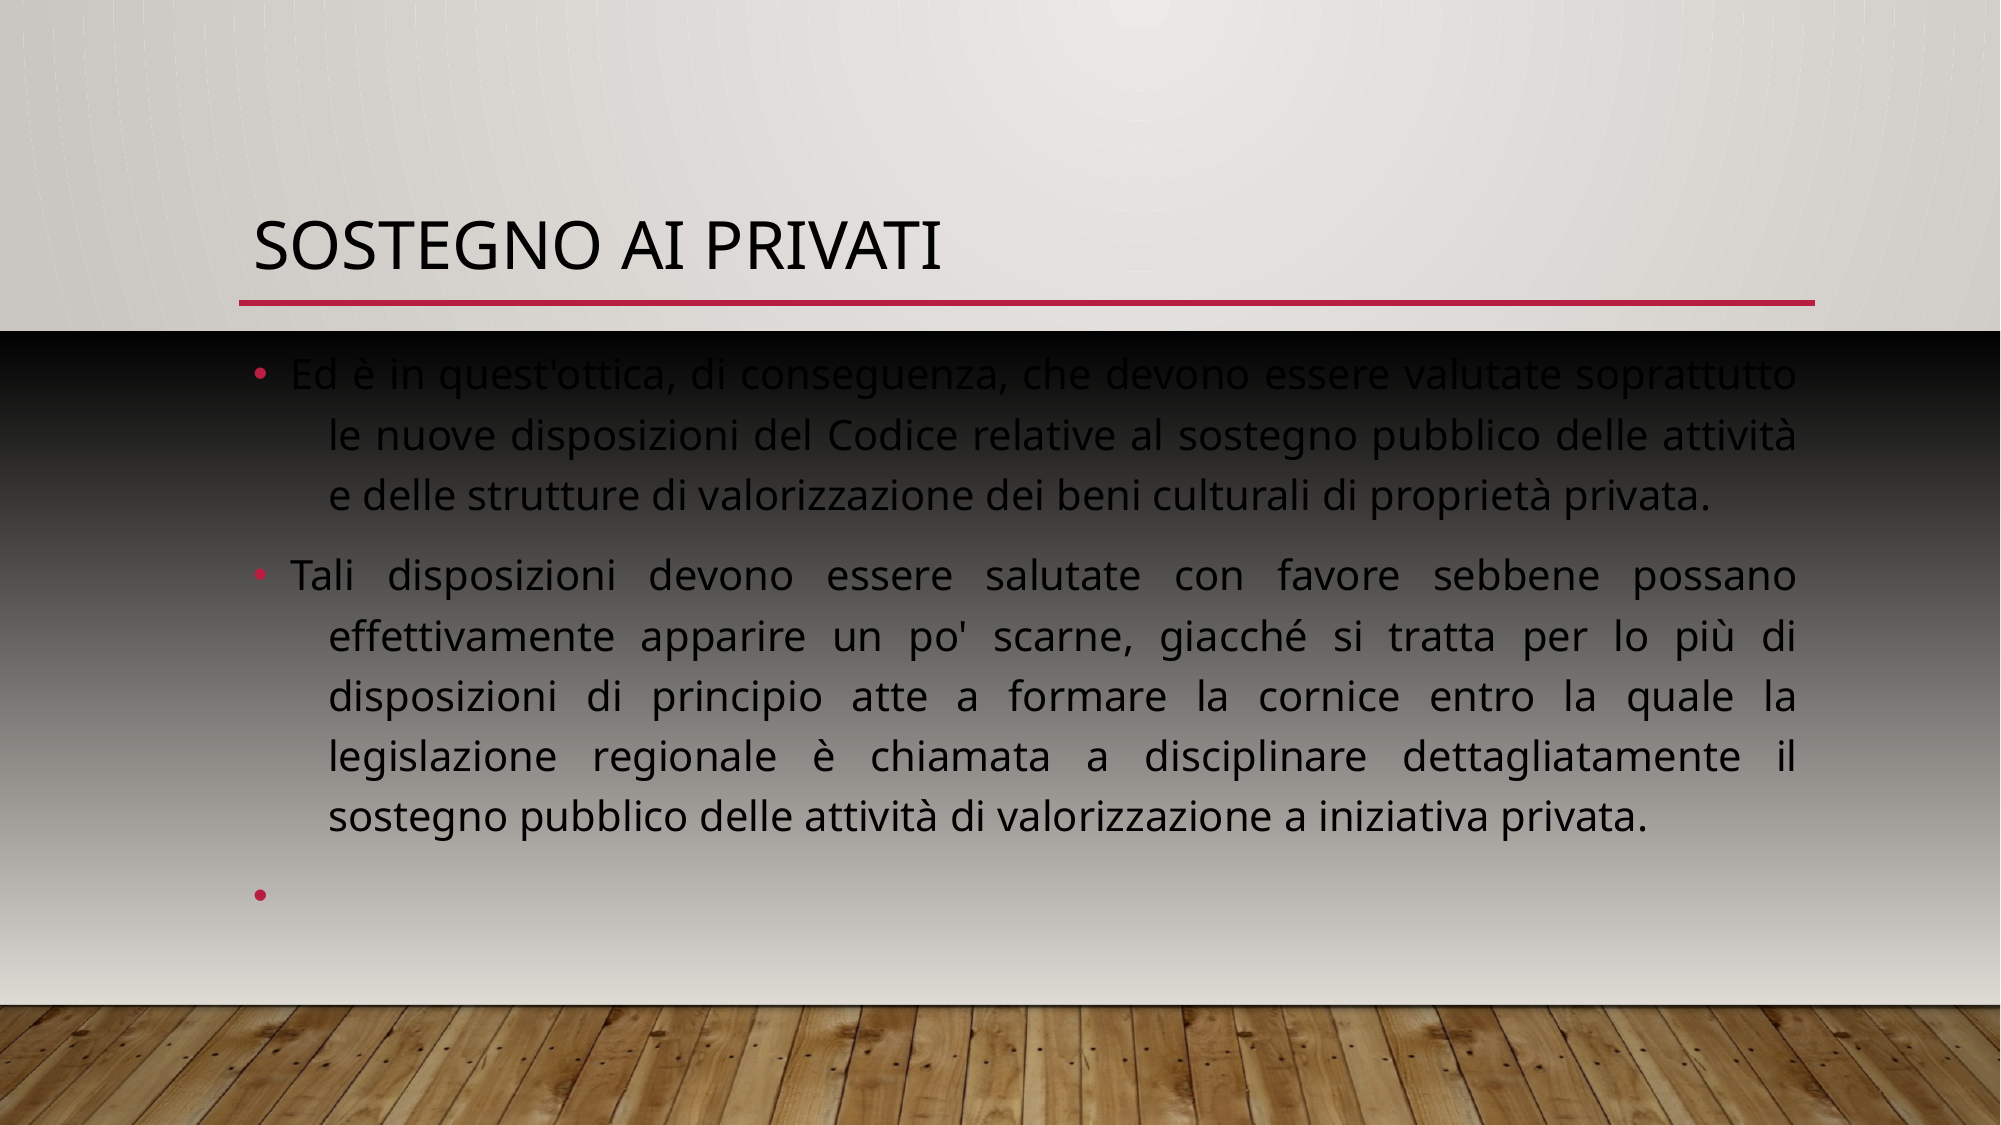

# Sostegno ai privati
Ed è in quest'ottica, di conseguenza, che devono essere valutate soprattutto le nuove disposizioni del Codice relative al sostegno pubblico delle attività e delle strutture di valorizzazione dei beni culturali di proprietà privata.
Tali disposizioni devono essere salutate con favore sebbene possano effettivamente apparire un po' scarne, giacché si tratta per lo più di disposizioni di principio atte a formare la cornice entro la quale la legislazione regionale è chiamata a disciplinare dettagliatamente il sostegno pubblico delle attività di valorizzazione a iniziativa privata.